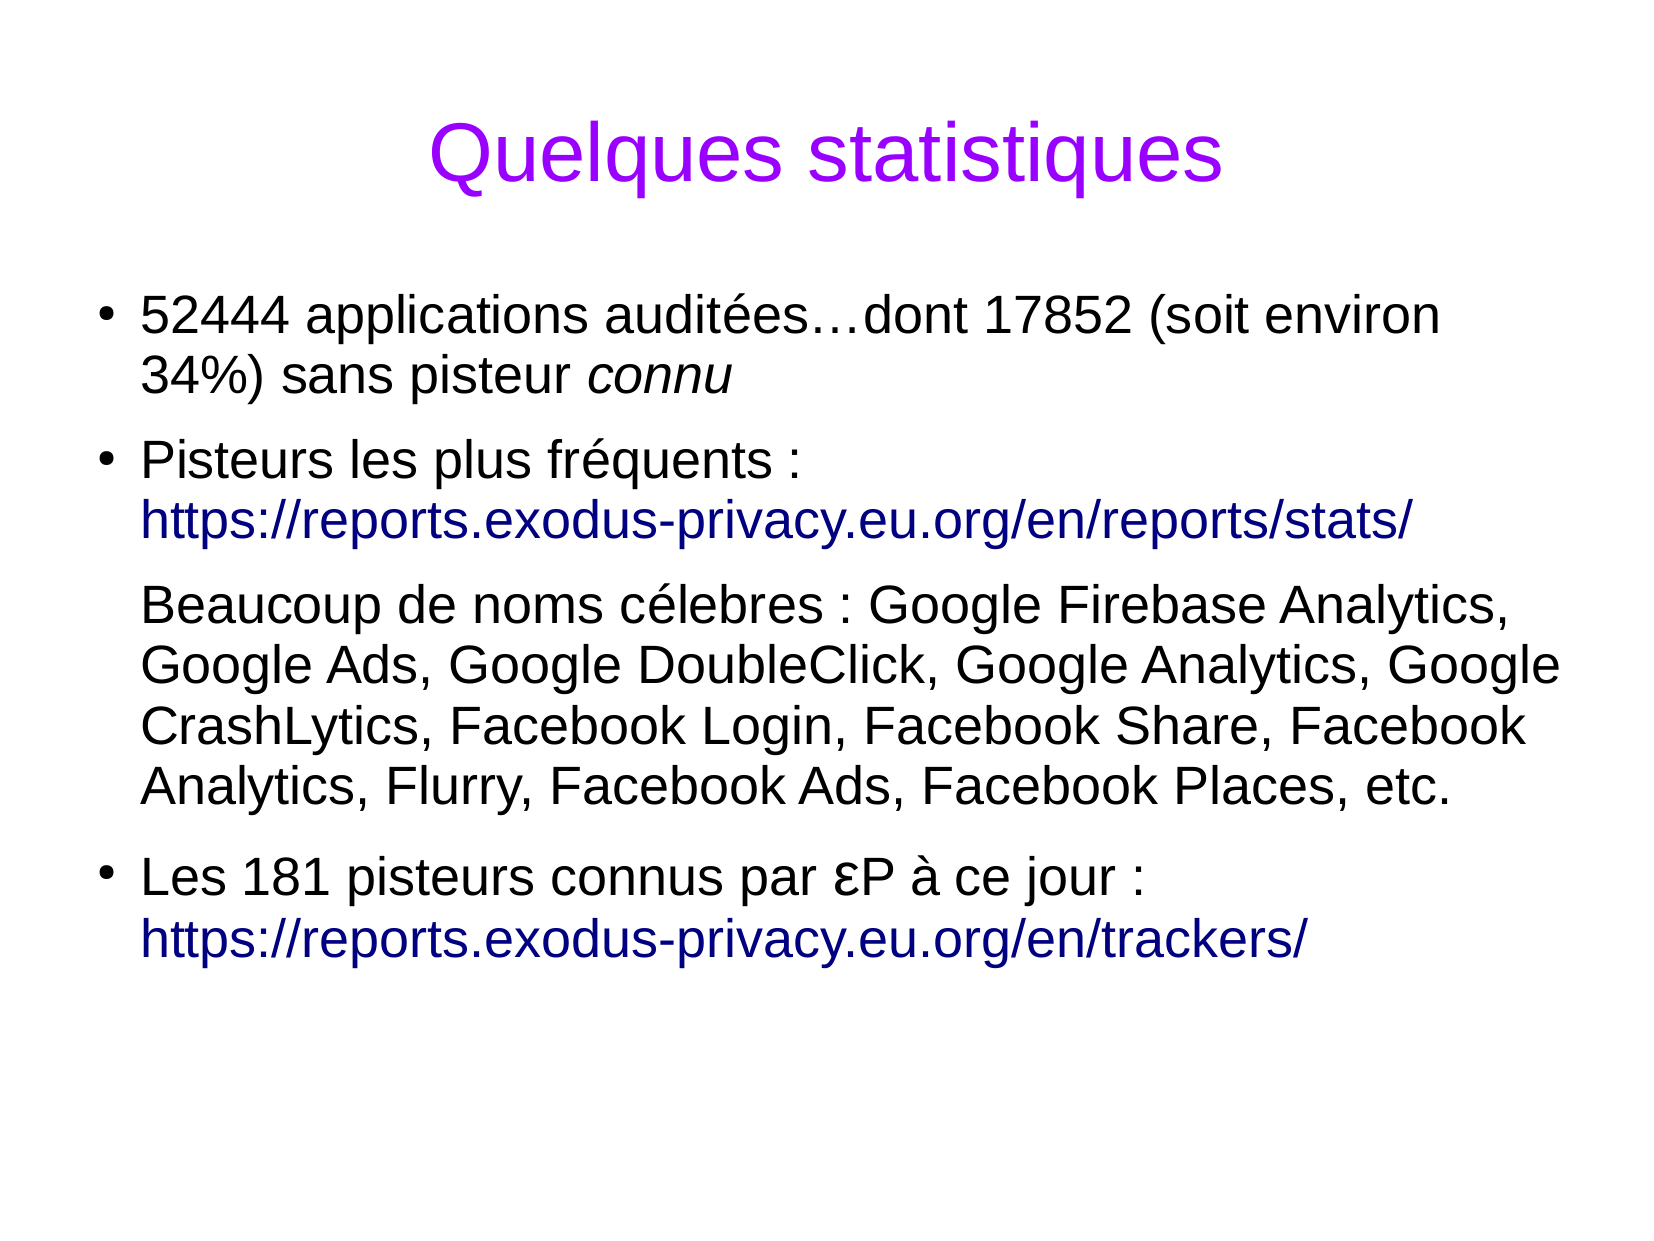

# Quelques statistiques
52444 applications auditées…dont 17852 (soit environ 34%) sans pisteur connu
Pisteurs les plus fréquents :https://reports.exodus-privacy.eu.org/en/reports/stats/
Beaucoup de noms célebres : Google Firebase Analytics, Google Ads, Google DoubleClick, Google Analytics, Google CrashLytics, Facebook Login, Facebook Share, Facebook Analytics, Flurry, Facebook Ads, Facebook Places, etc.
Les 181 pisteurs connus par εP à ce jour : https://reports.exodus-privacy.eu.org/en/trackers/